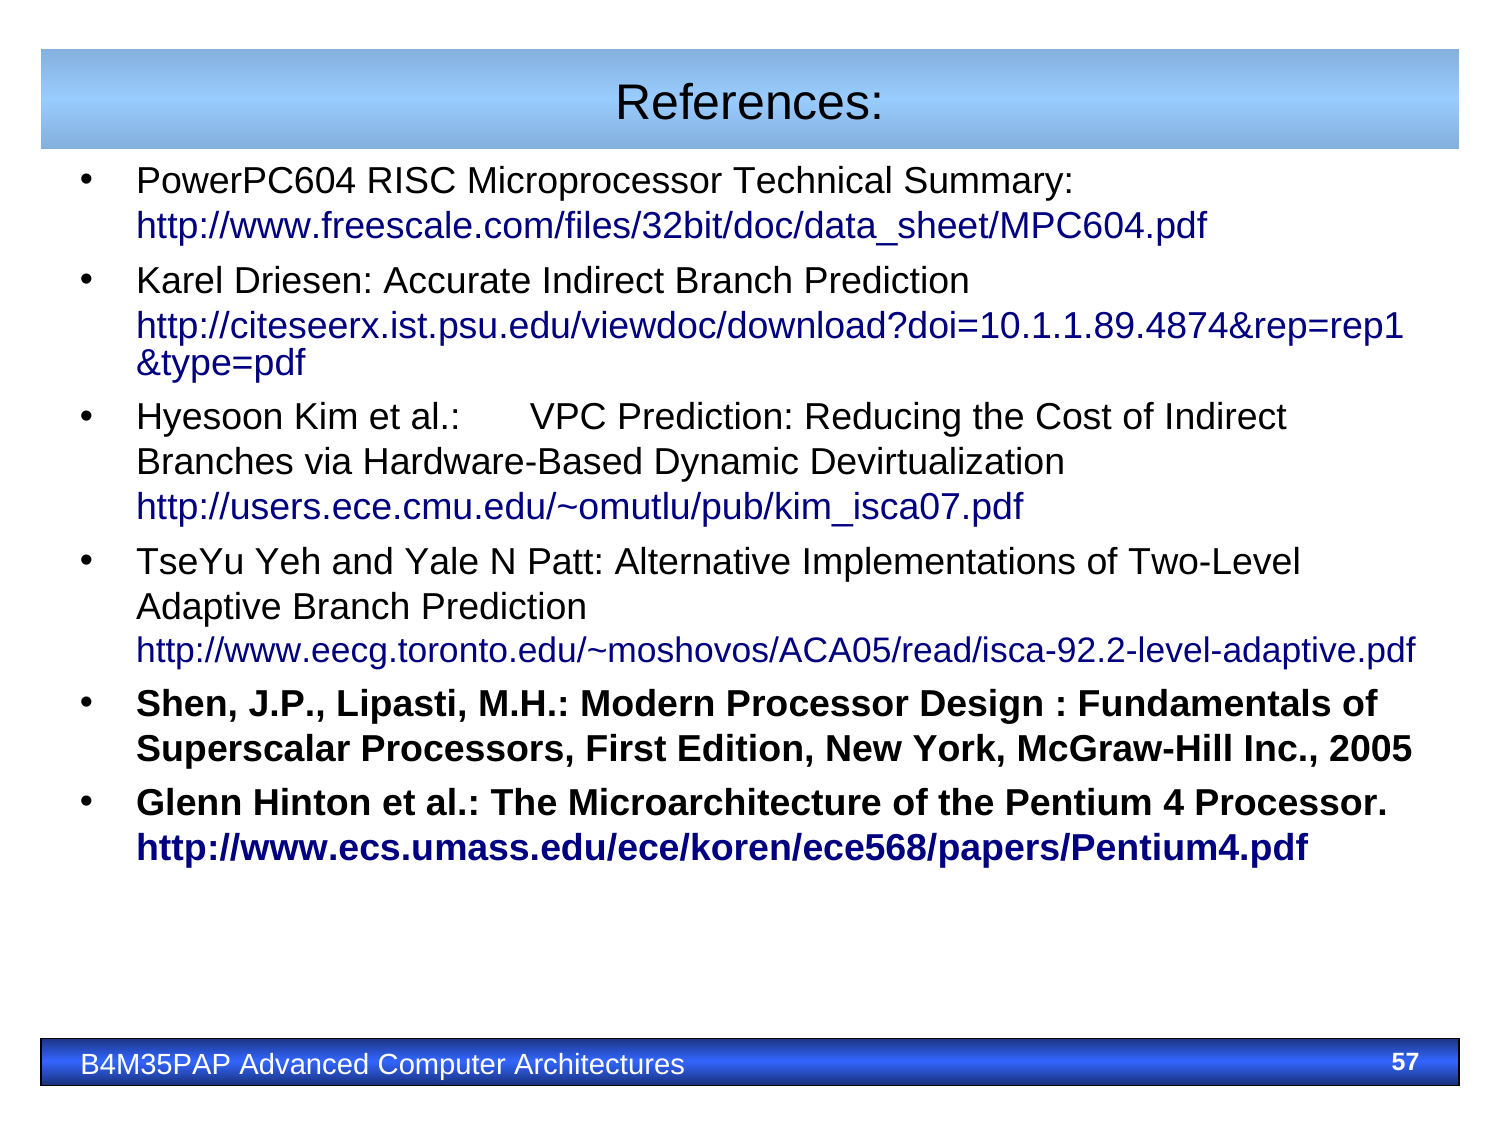

# References:
PowerPC604 RISC Microprocessor Technical Summary: http://www.freescale.com/files/32bit/doc/data_sheet/MPC604.pdf
Karel Driesen: Accurate Indirect Branch Prediction
http://citeseerx.ist.psu.edu/viewdoc/download?doi=10.1.1.89.4874&rep=rep1&type=pdf
Hyesoon Kim et al.: 	VPC Prediction: Reducing the Cost of Indirect Branches via Hardware-Based Dynamic Devirtualization
http://users.ece.cmu.edu/~omutlu/pub/kim_isca07.pdf
TseYu Yeh and Yale N Patt: Alternative Implementations of Two-Level Adaptive Branch Prediction http://www.eecg.toronto.edu/~moshovos/ACA05/read/isca-92.2-level-adaptive.pdf
Shen, J.P., Lipasti, M.H.: Modern Processor Design : Fundamentals of Superscalar Processors, First Edition, New York, McGraw-Hill Inc., 2005
Glenn Hinton et al.: The Microarchitecture of the Pentium 4 Processor. http://www.ecs.umass.edu/ece/koren/ece568/papers/Pentium4.pdf